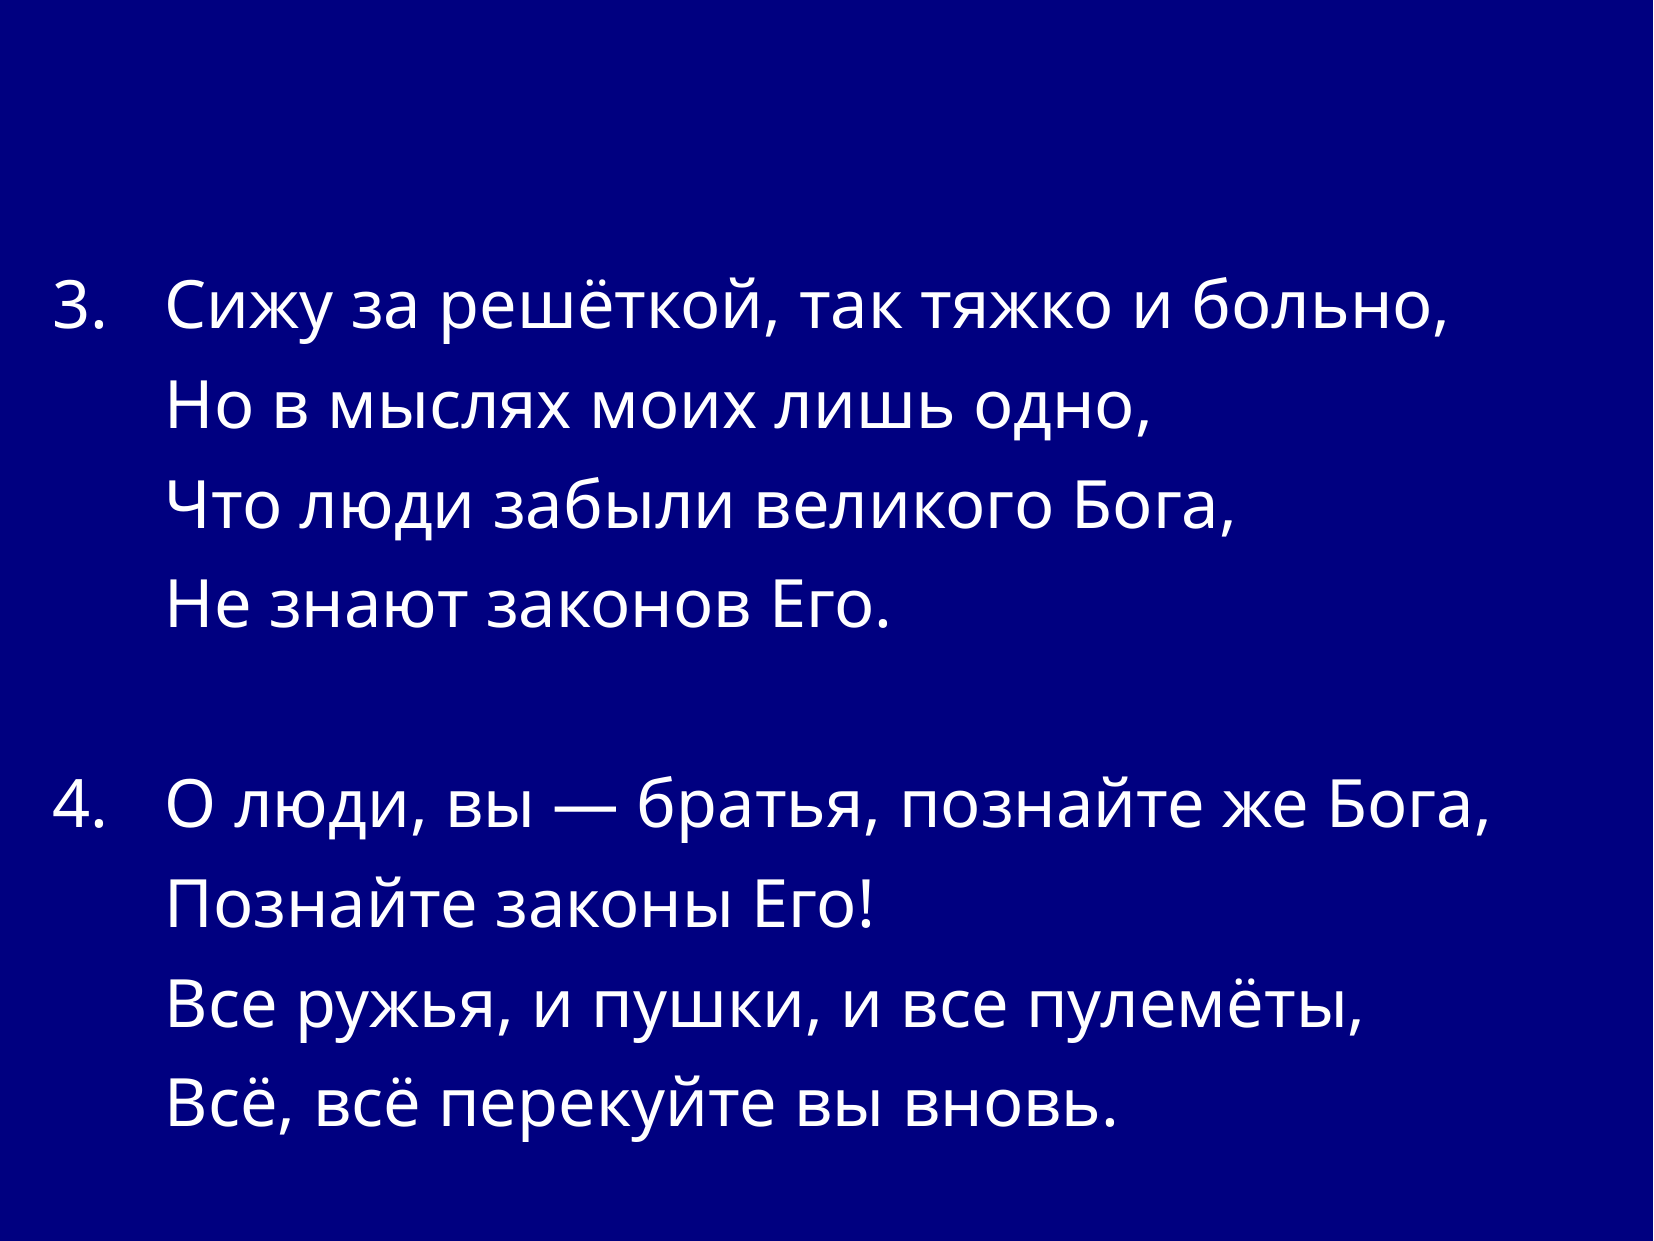

3.	Сижу за решёткой, так тяжко и больно,
	Но в мыслях моих лишь одно,
	Что люди забыли великого Бога,
	Не знают законов Его.
4.	О люди, вы — братья, познайте же Бога,
	Познайте законы Его!
	Все ружья, и пушки, и все пулемёты,
	Всё, всё перекуйте вы вновь.